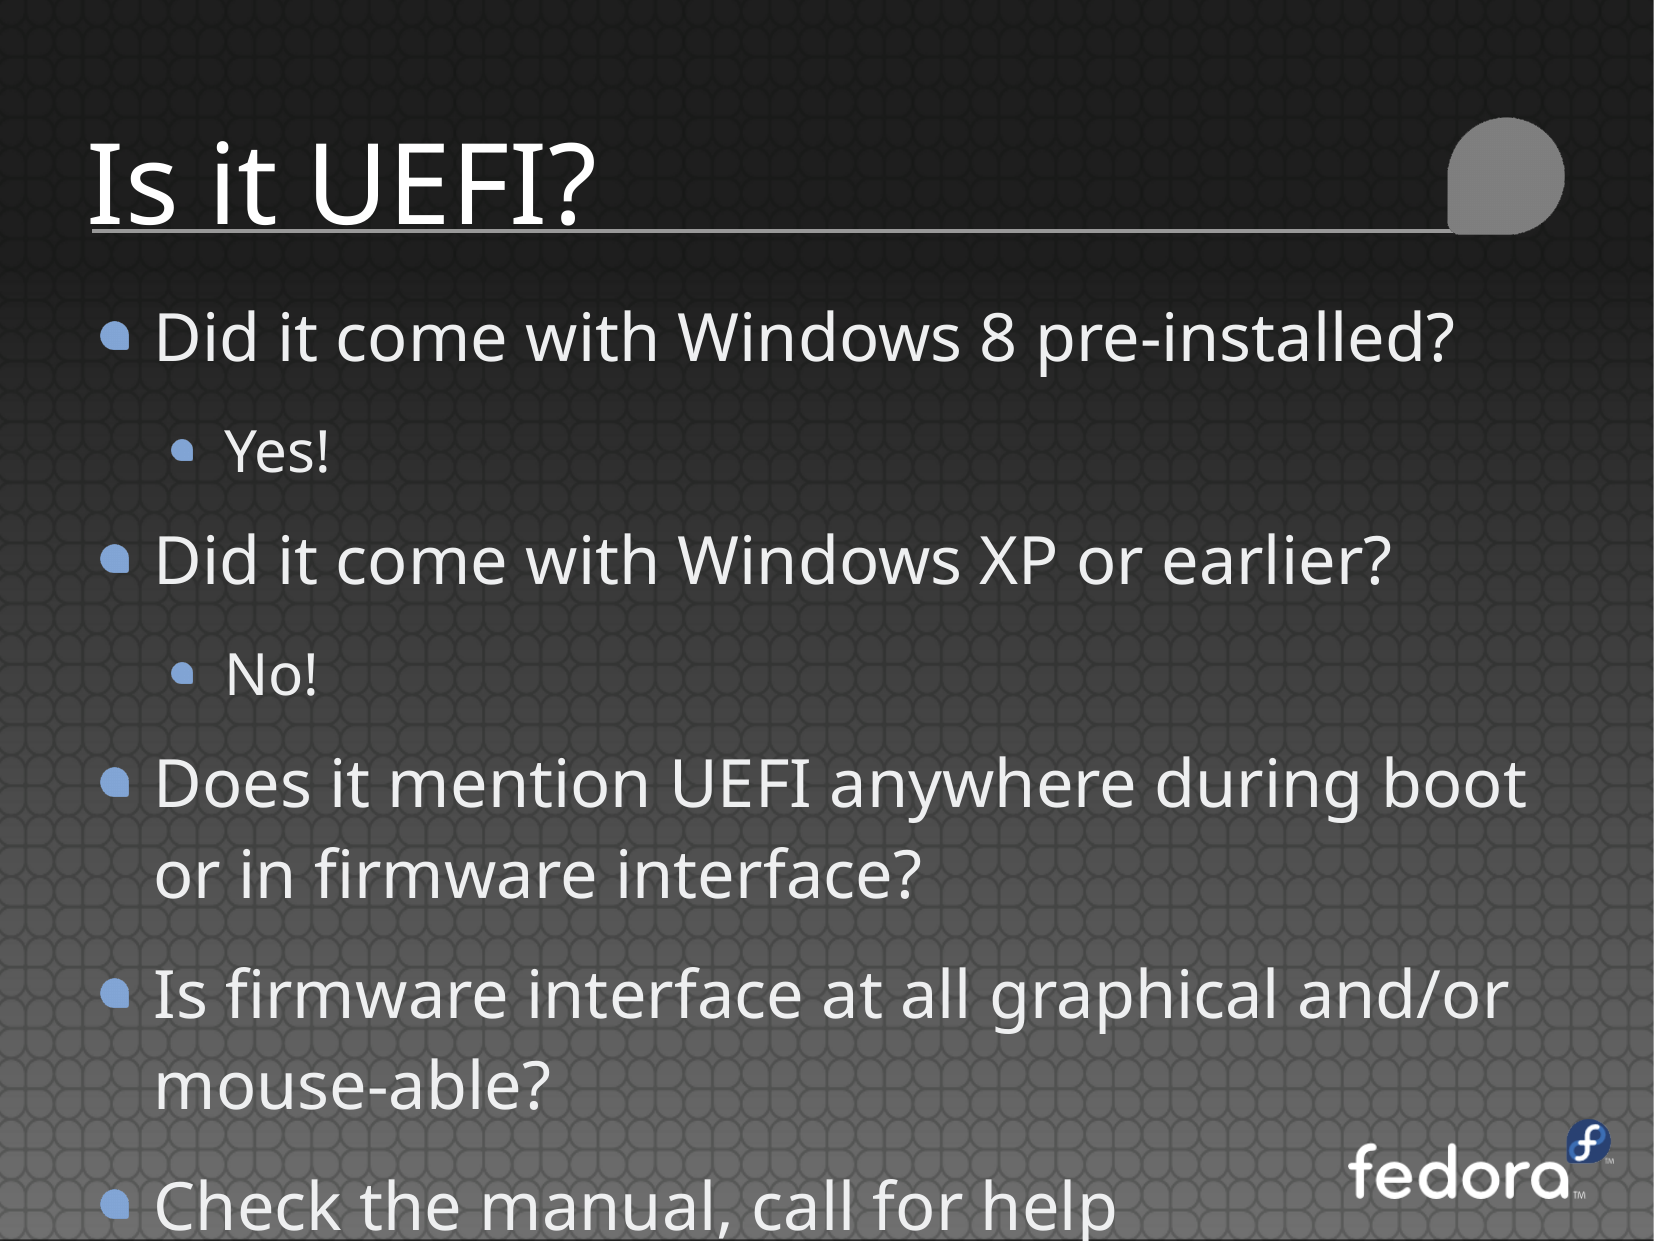

# Is it UEFI?
Did it come with Windows 8 pre-installed?
Yes!
Did it come with Windows XP or earlier?
No!
Does it mention UEFI anywhere during boot or in firmware interface?
Is firmware interface at all graphical and/or mouse-able?
Check the manual, call for help